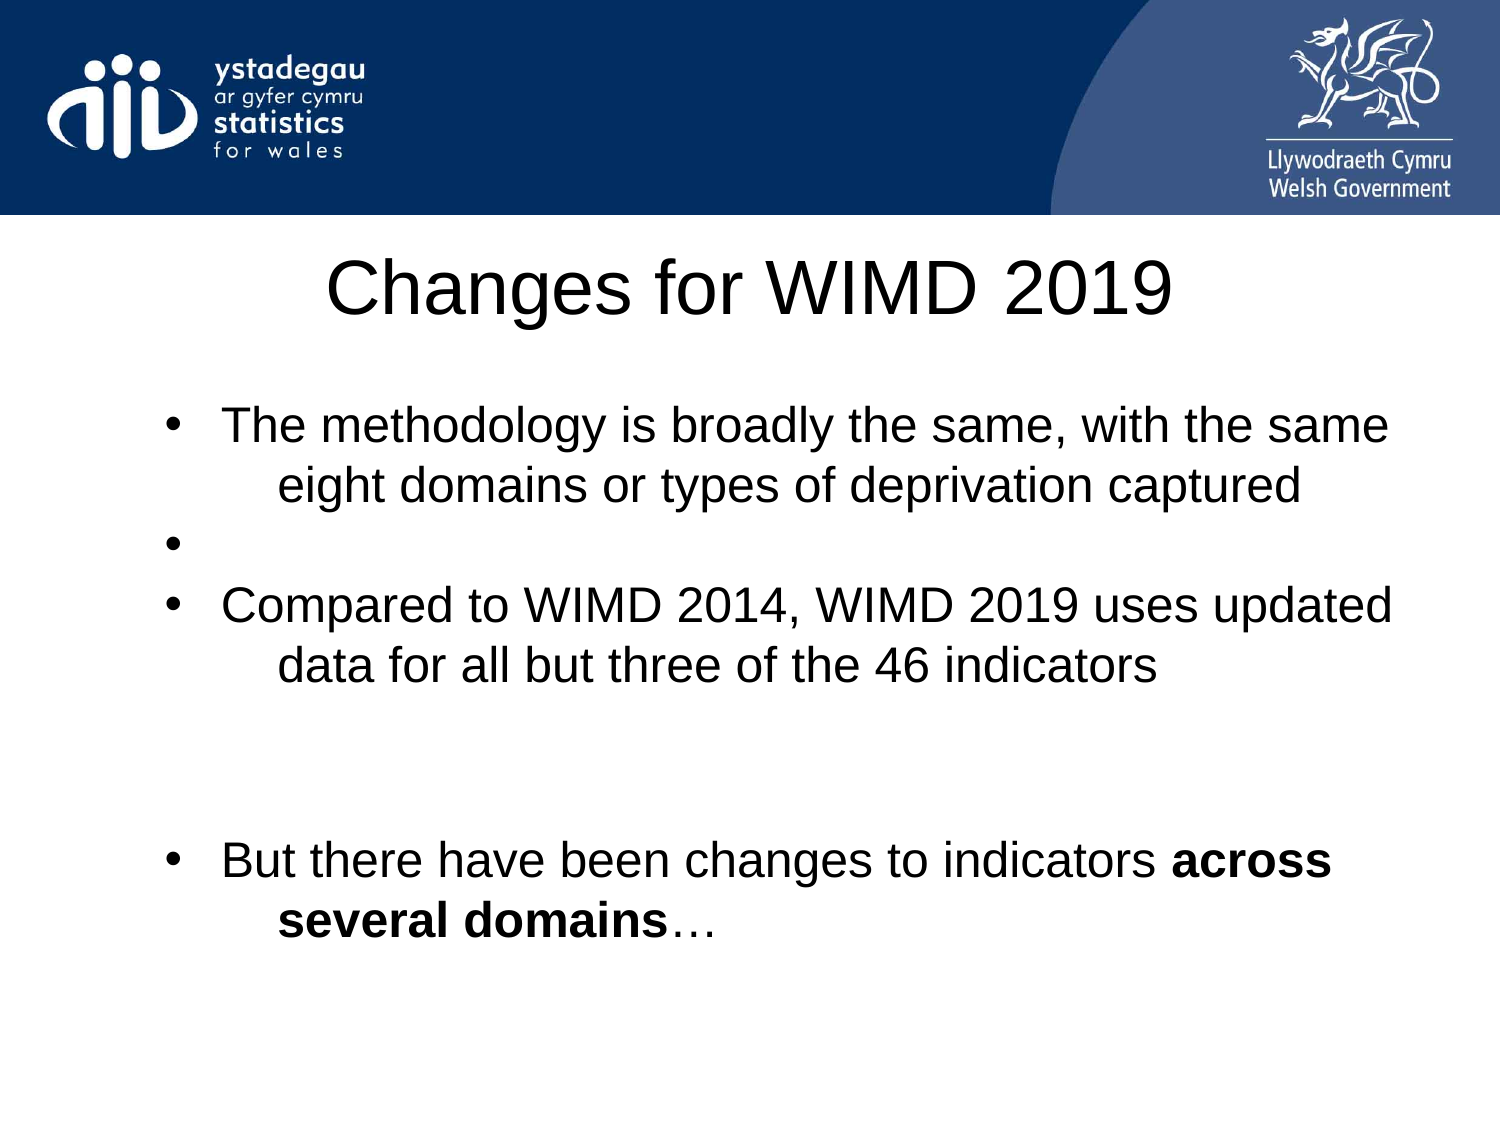

# Changes for WIMD 2019
The methodology is broadly the same, with the same eight domains or types of deprivation captured
Compared to WIMD 2014, WIMD 2019 uses updated data for all but three of the 46 indicators
But there have been changes to indicators across several domains…